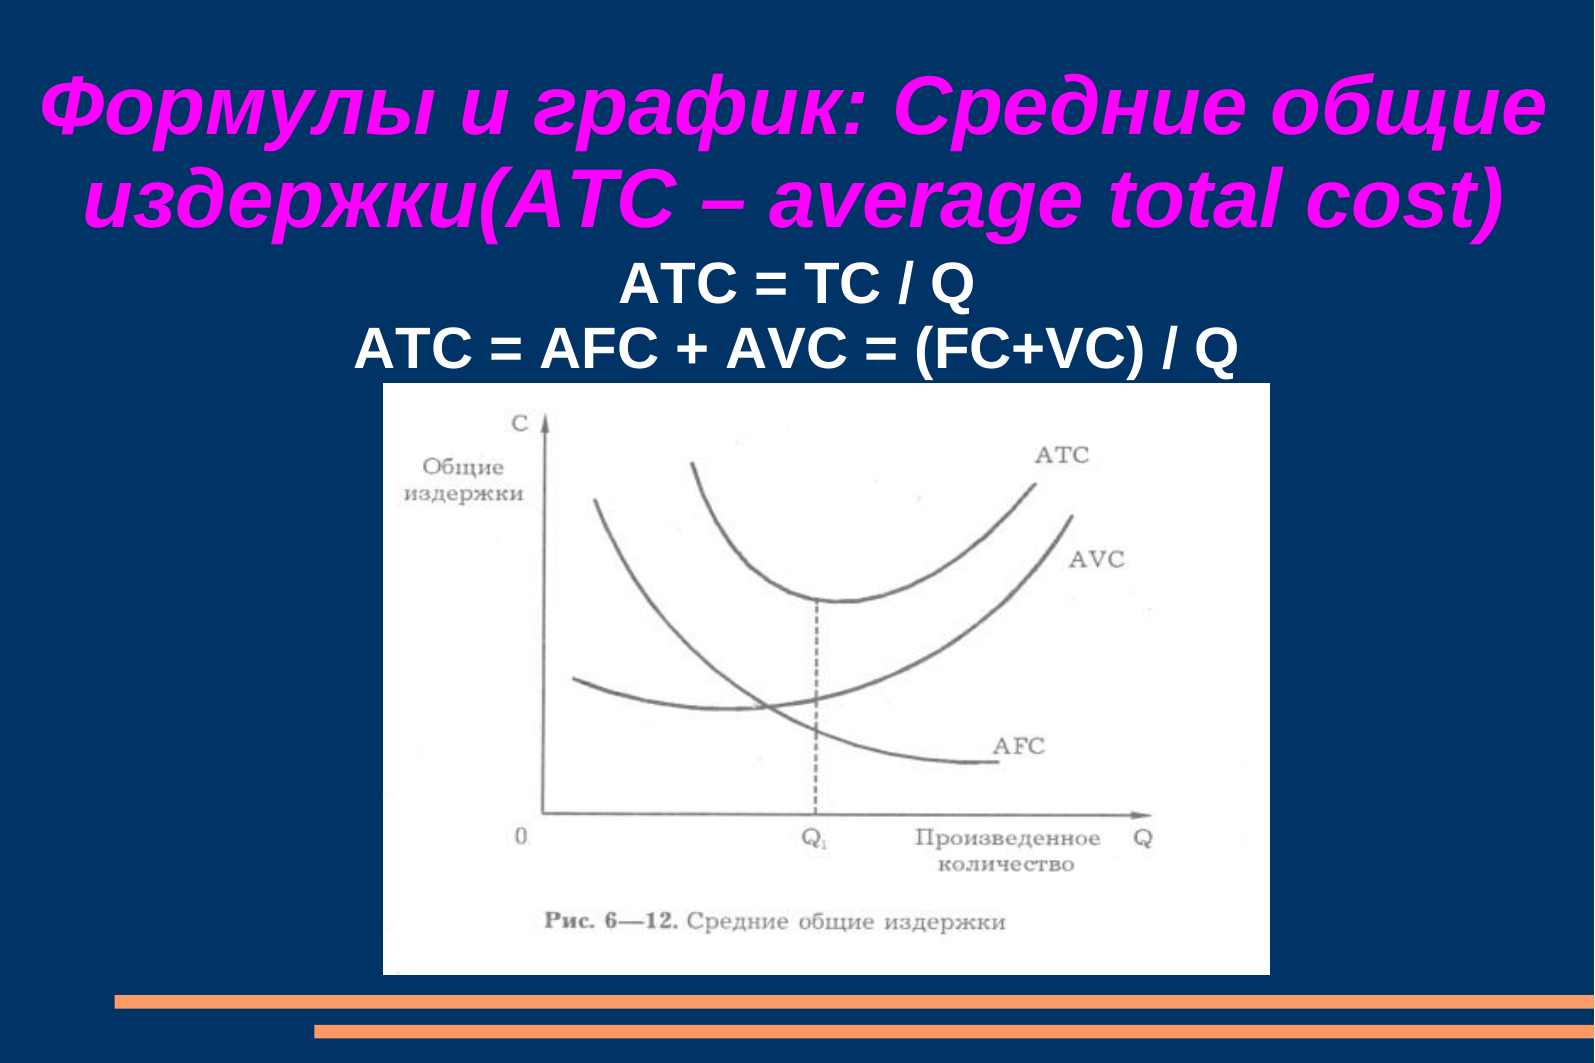

Формулы и график: Средние общие издержки(ATC – average total cost)
ATC = TC / Q
ATC = AFC + AVC = (FC+VC) / Q